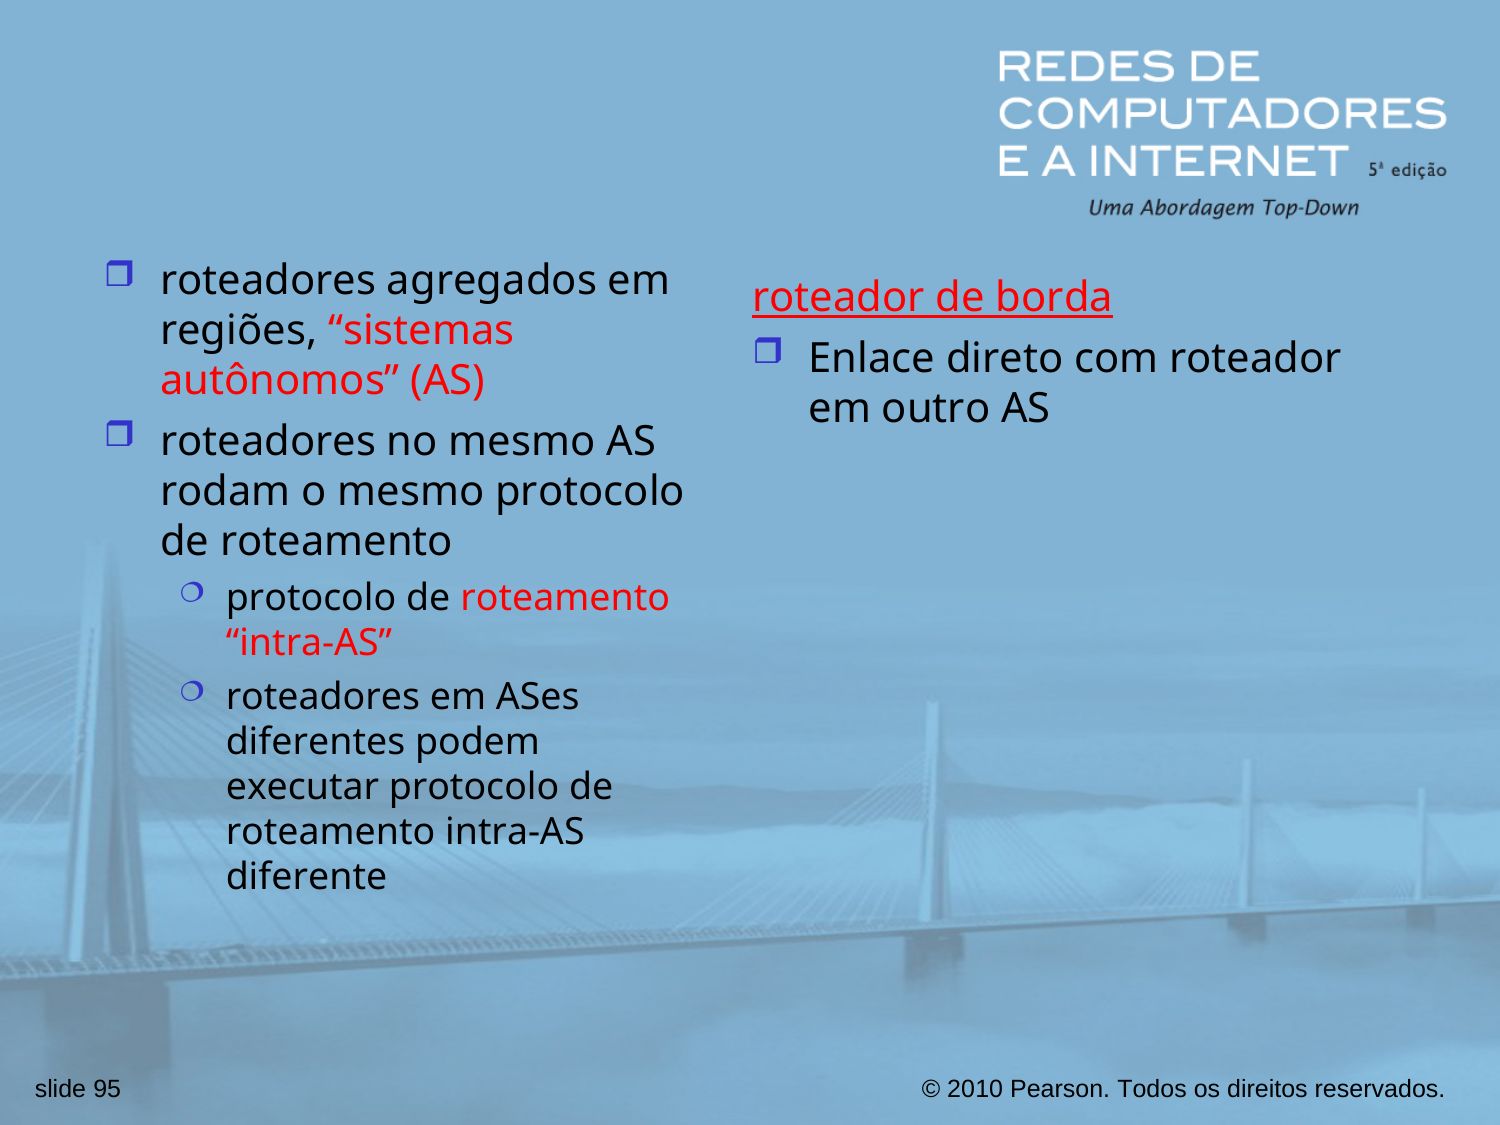

# roteadores agregados em regiões, “sistemas autônomos” (AS)
roteadores no mesmo AS rodam o mesmo protocolo de roteamento
protocolo de roteamento “intra-AS”
roteadores em ASes diferentes podem executar protocolo de roteamento intra-AS diferente
roteador de borda
Enlace direto com roteador em outro AS